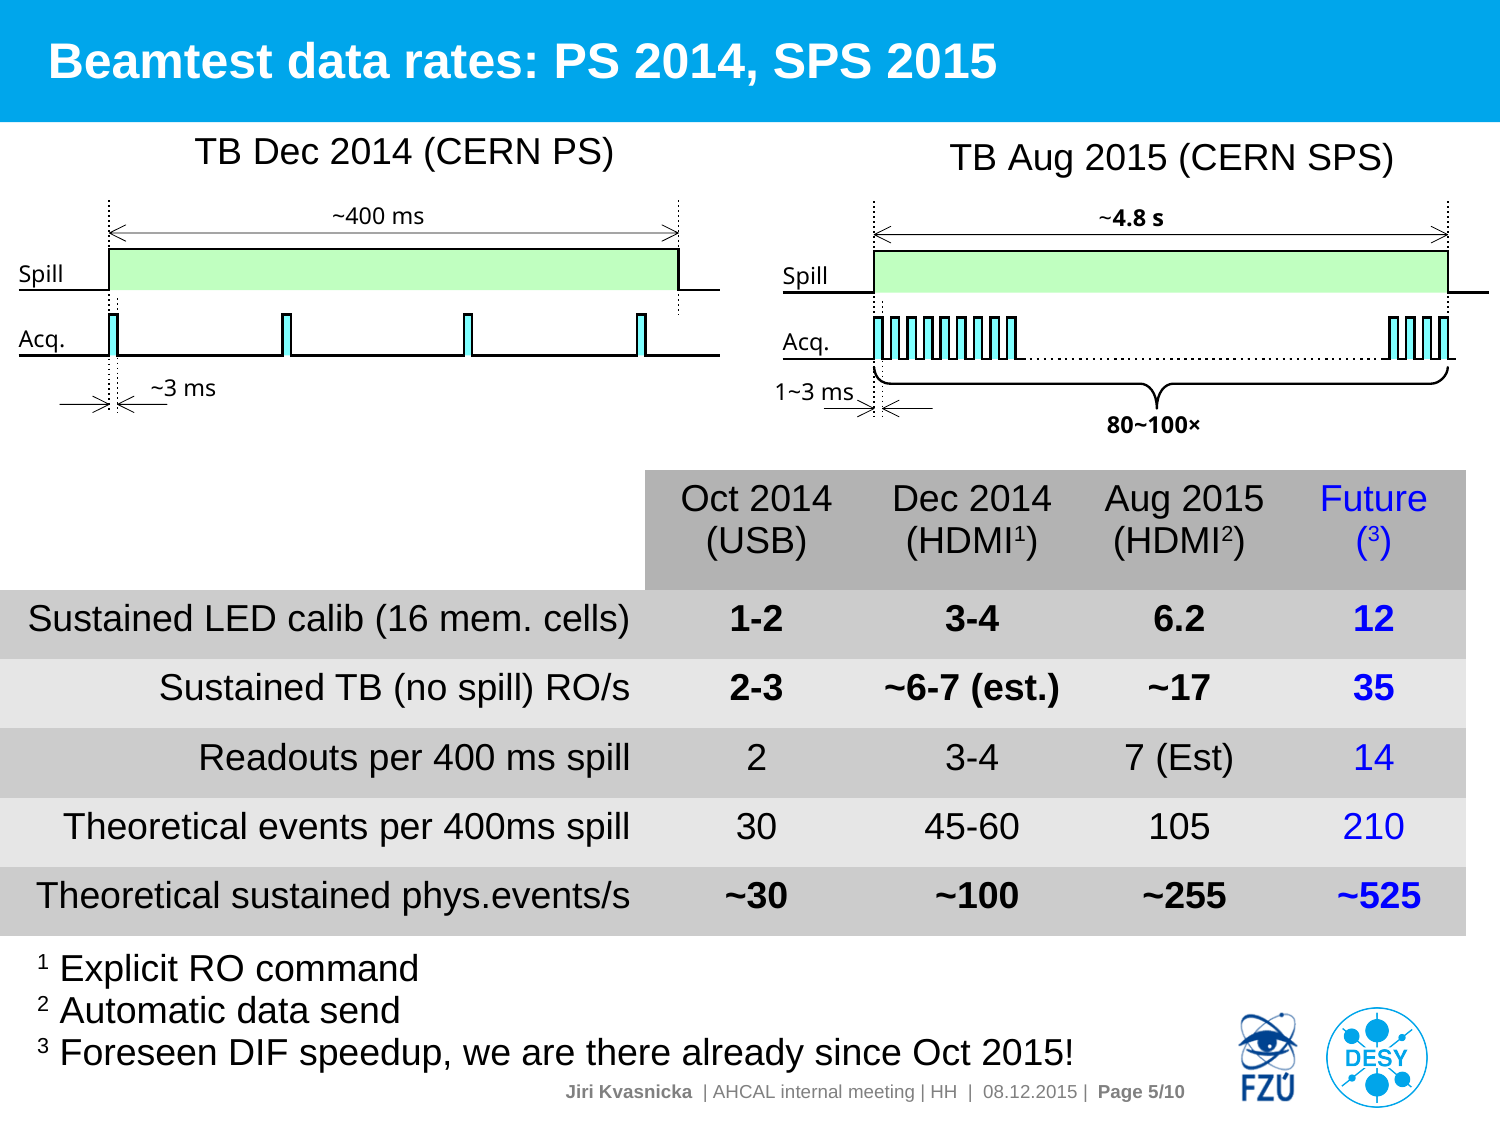

# Beamtest data rates: PS 2014, SPS 2015
TB Dec 2014 (CERN PS)
TB Aug 2015 (CERN SPS)
| | Oct 2014 (USB) | Dec 2014 (HDMI1) | Aug 2015 (HDMI2) | Future (3) |
| --- | --- | --- | --- | --- |
| Sustained LED calib (16 mem. cells) | 1-2 | 3-4 | 6.2 | 12 |
| Sustained TB (no spill) RO/s | 2-3 | ~6-7 (est.) | ~17 | 35 |
| Readouts per 400 ms spill | 2 | 3-4 | 7 (Est) | 14 |
| Theoretical events per 400ms spill | 30 | 45-60 | 105 | 210 |
| Theoretical sustained phys.events/s | ~30 | ~100 | ~255 | ~525 |
1 Explicit RO command
2 Automatic data send
3 Foreseen DIF speedup, we are there already since Oct 2015!